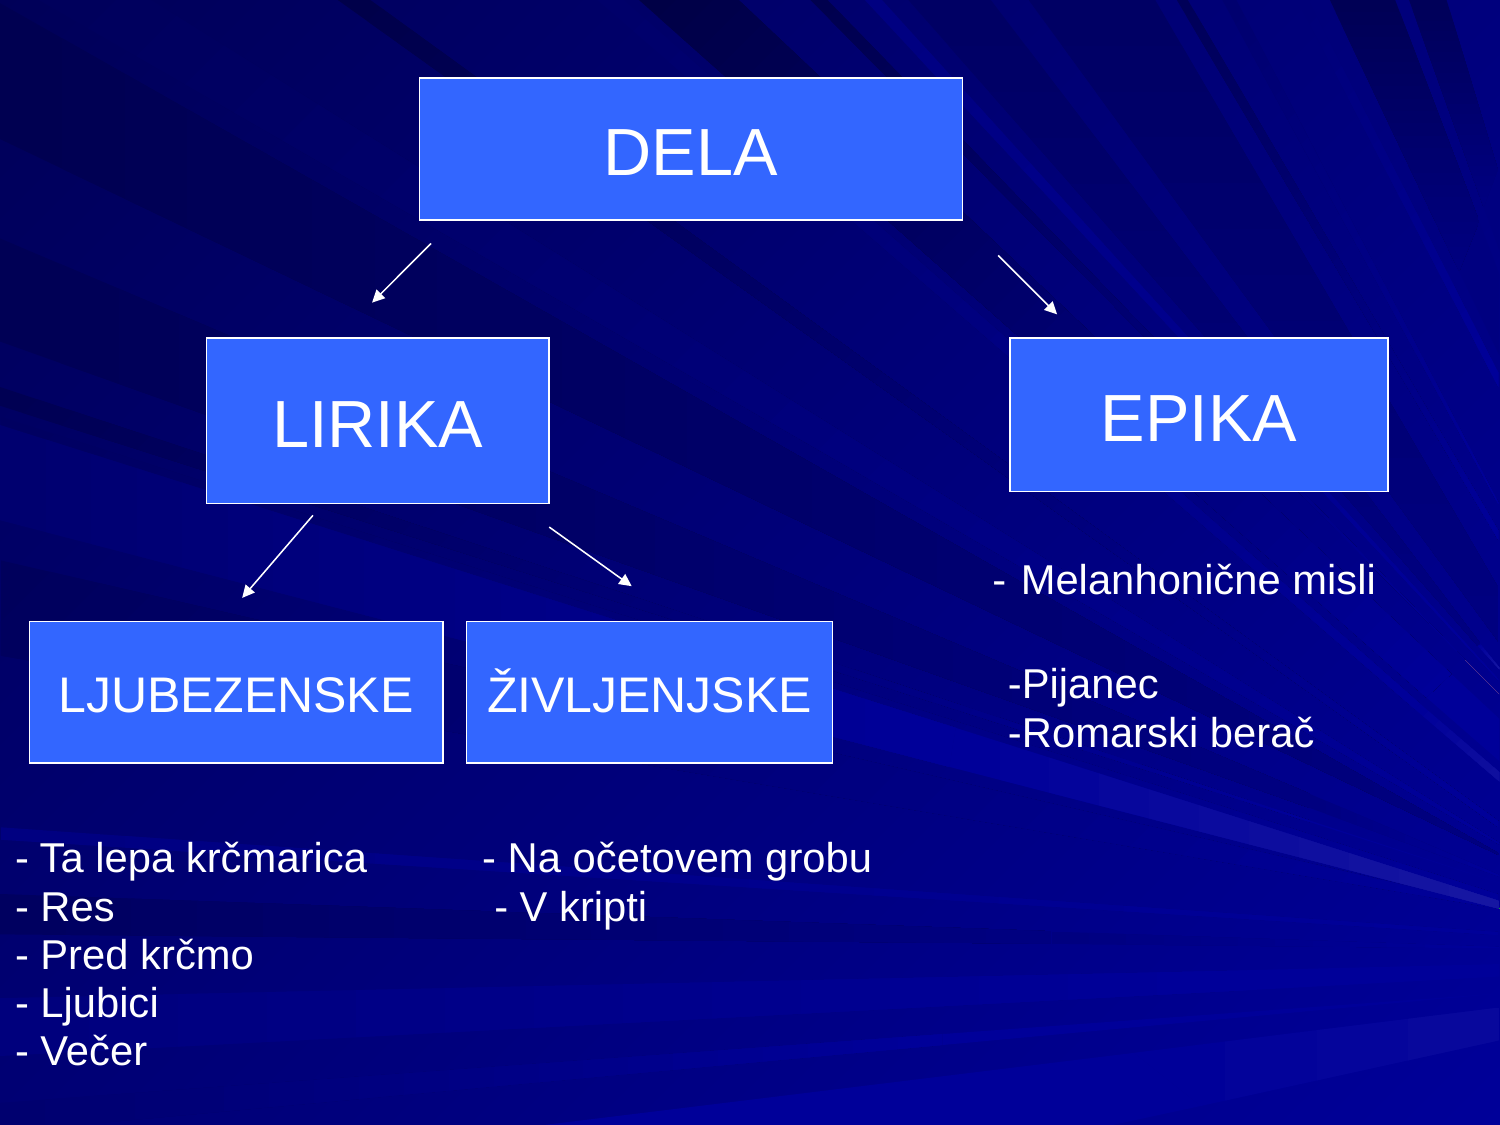

DELA
LIRIKA
EPIKA
# - Melanhonične misli
 -Pijanec
 -Romarski berač
- Ta lepa krčmarica - Na očetovem grobu
- Res - V kripti
- Pred krčmo
- Ljubici
- Večer
 Res
 Ptička
LJUBEZENSKE
ŽIVLJENJSKE